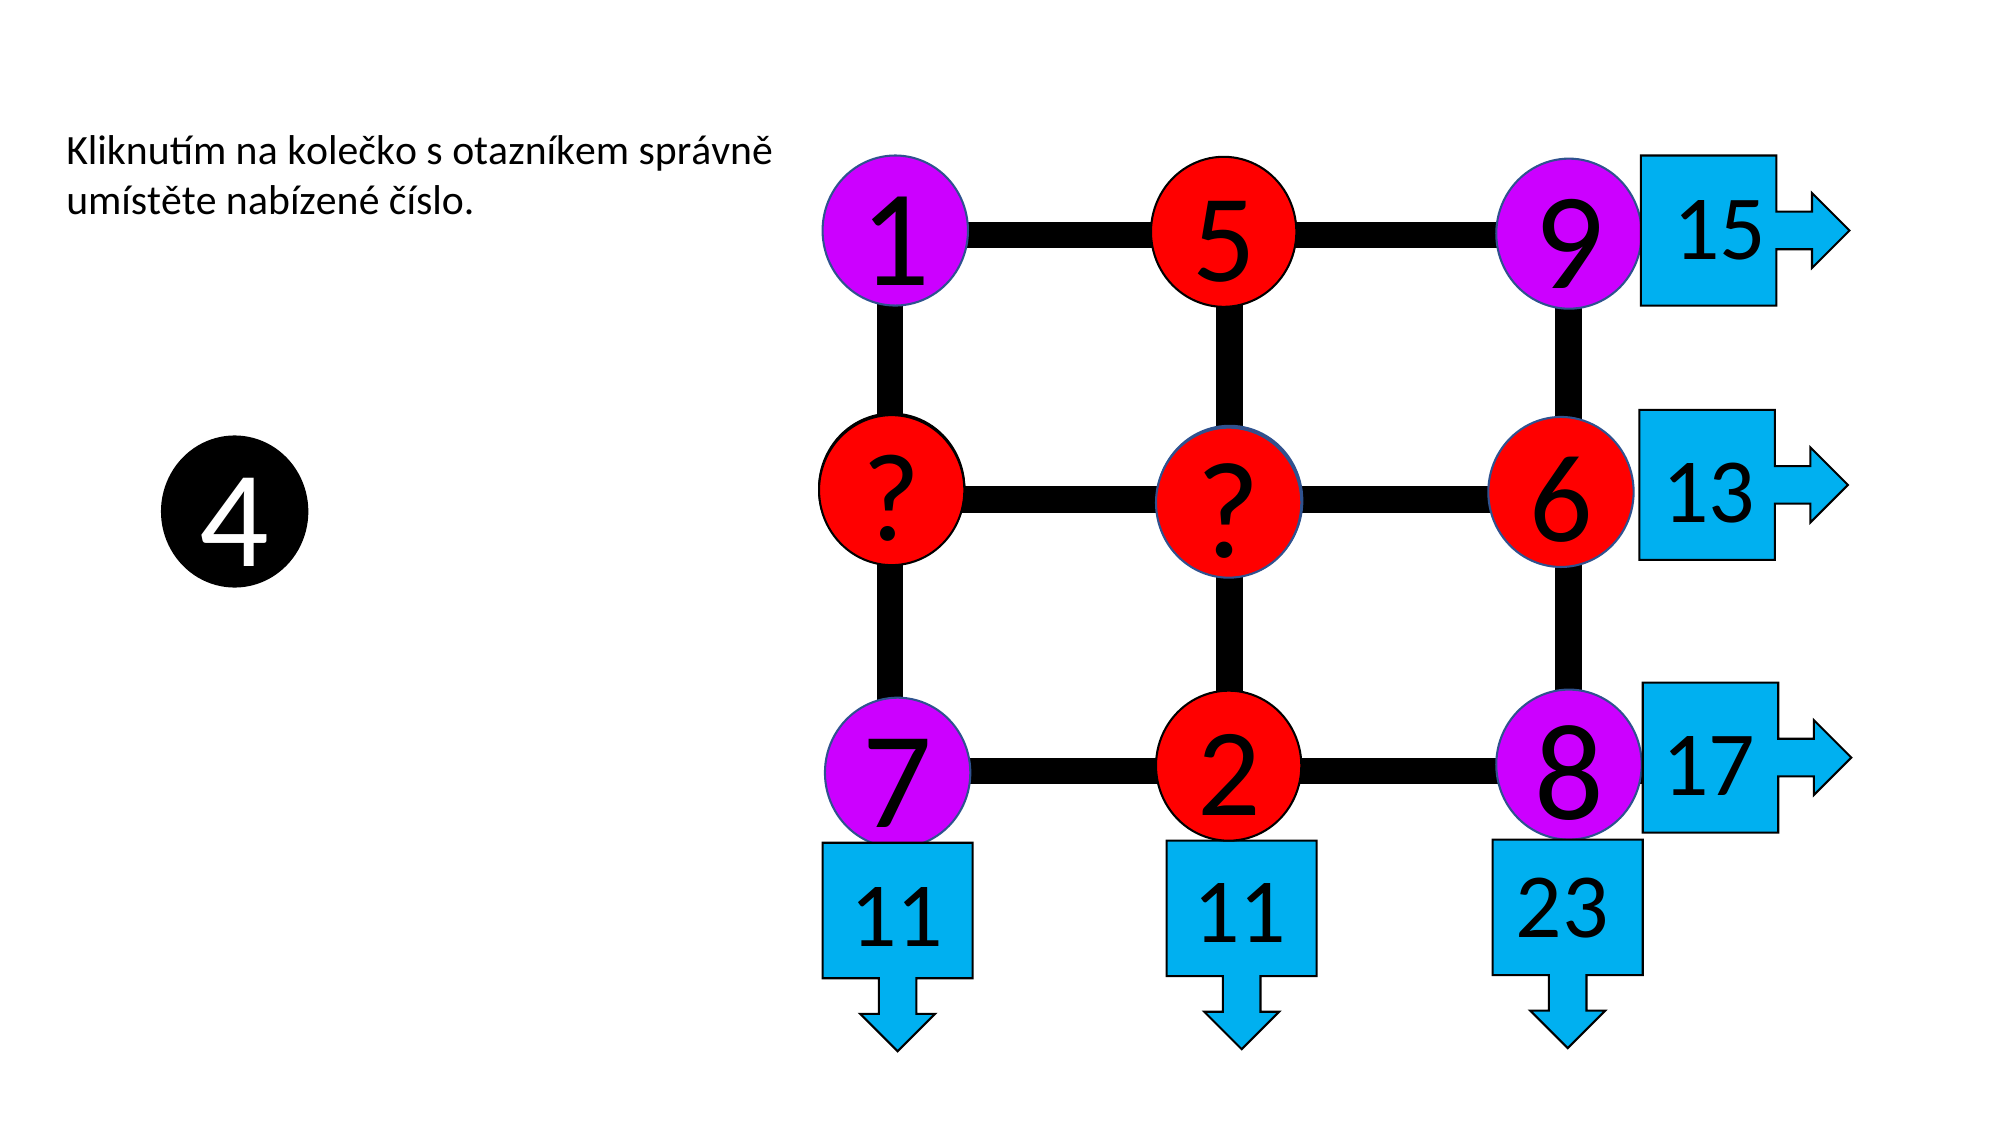

Kliknutím na kolečko s otazníkem správně
umístěte nabízené číslo.
1
5
9
15
?
6
13
4
?
4
8
2
17
7
23
11
11